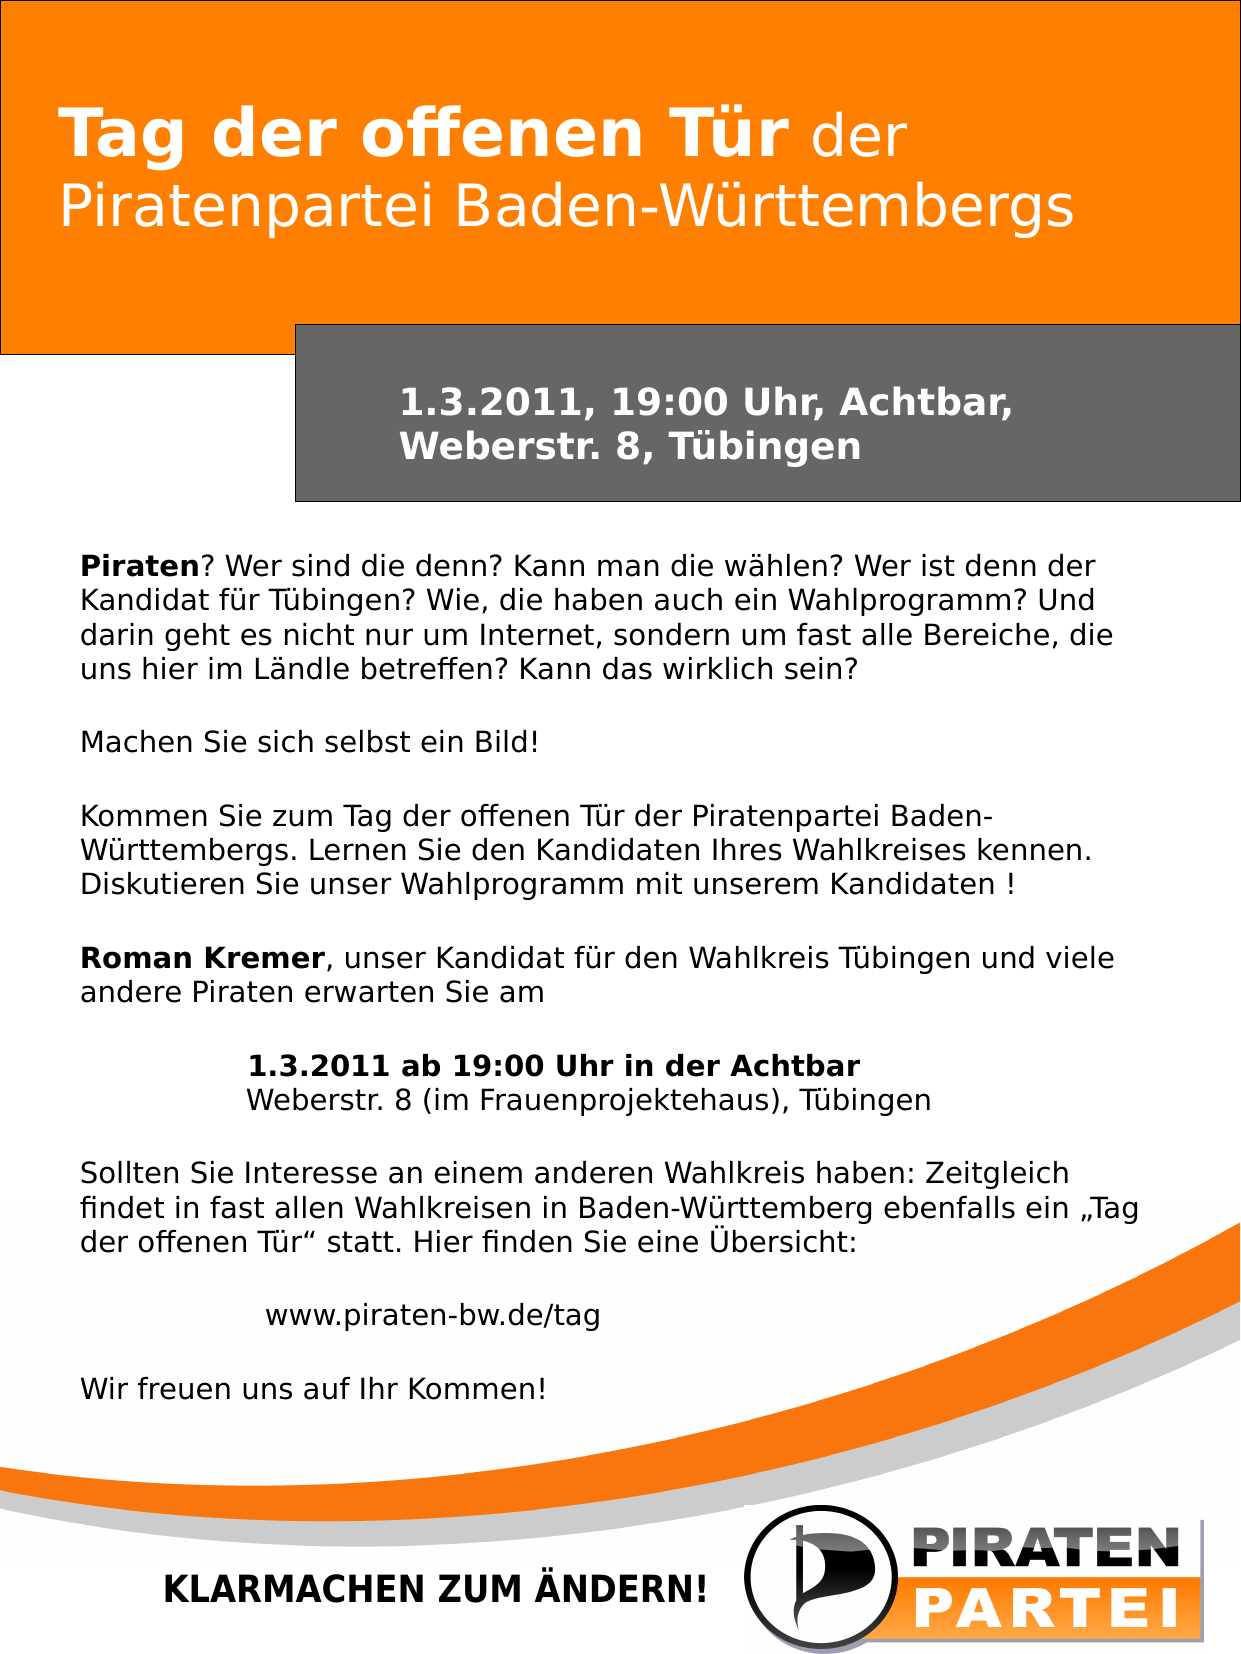

# Tag der offenen Tür der Piratenpartei Baden-Württembergs
1.3.2011, 19:00 Uhr, Achtbar, Weberstr. 8, Tübingen
Piraten? Wer sind die denn? Kann man die wählen? Wer ist denn der Kandidat für Tübingen? Wie, die haben auch ein Wahlprogramm? Und darin geht es nicht nur um Internet, sondern um fast alle Bereiche, die uns hier im Ländle betreffen? Kann das wirklich sein?
Machen Sie sich selbst ein Bild!
Kommen Sie zum Tag der offenen Tür der Piratenpartei Baden-Württembergs. Lernen Sie den Kandidaten Ihres Wahlkreises kennen. Diskutieren Sie unser Wahlprogramm mit unserem Kandidaten !
Roman Kremer, unser Kandidat für den Wahlkreis Tübingen und viele andere Piraten erwarten Sie am
 1.3.2011 ab 19:00 Uhr in der Achtbar
 Weberstr. 8 (im Frauenprojektehaus), Tübingen
Sollten Sie Interesse an einem anderen Wahlkreis haben: Zeitgleich findet in fast allen Wahlkreisen in Baden-Württemberg ebenfalls ein „Tag der offenen Tür“ statt. Hier finden Sie eine Übersicht:
 www.piraten-bw.de/tag
Wir freuen uns auf Ihr Kommen!